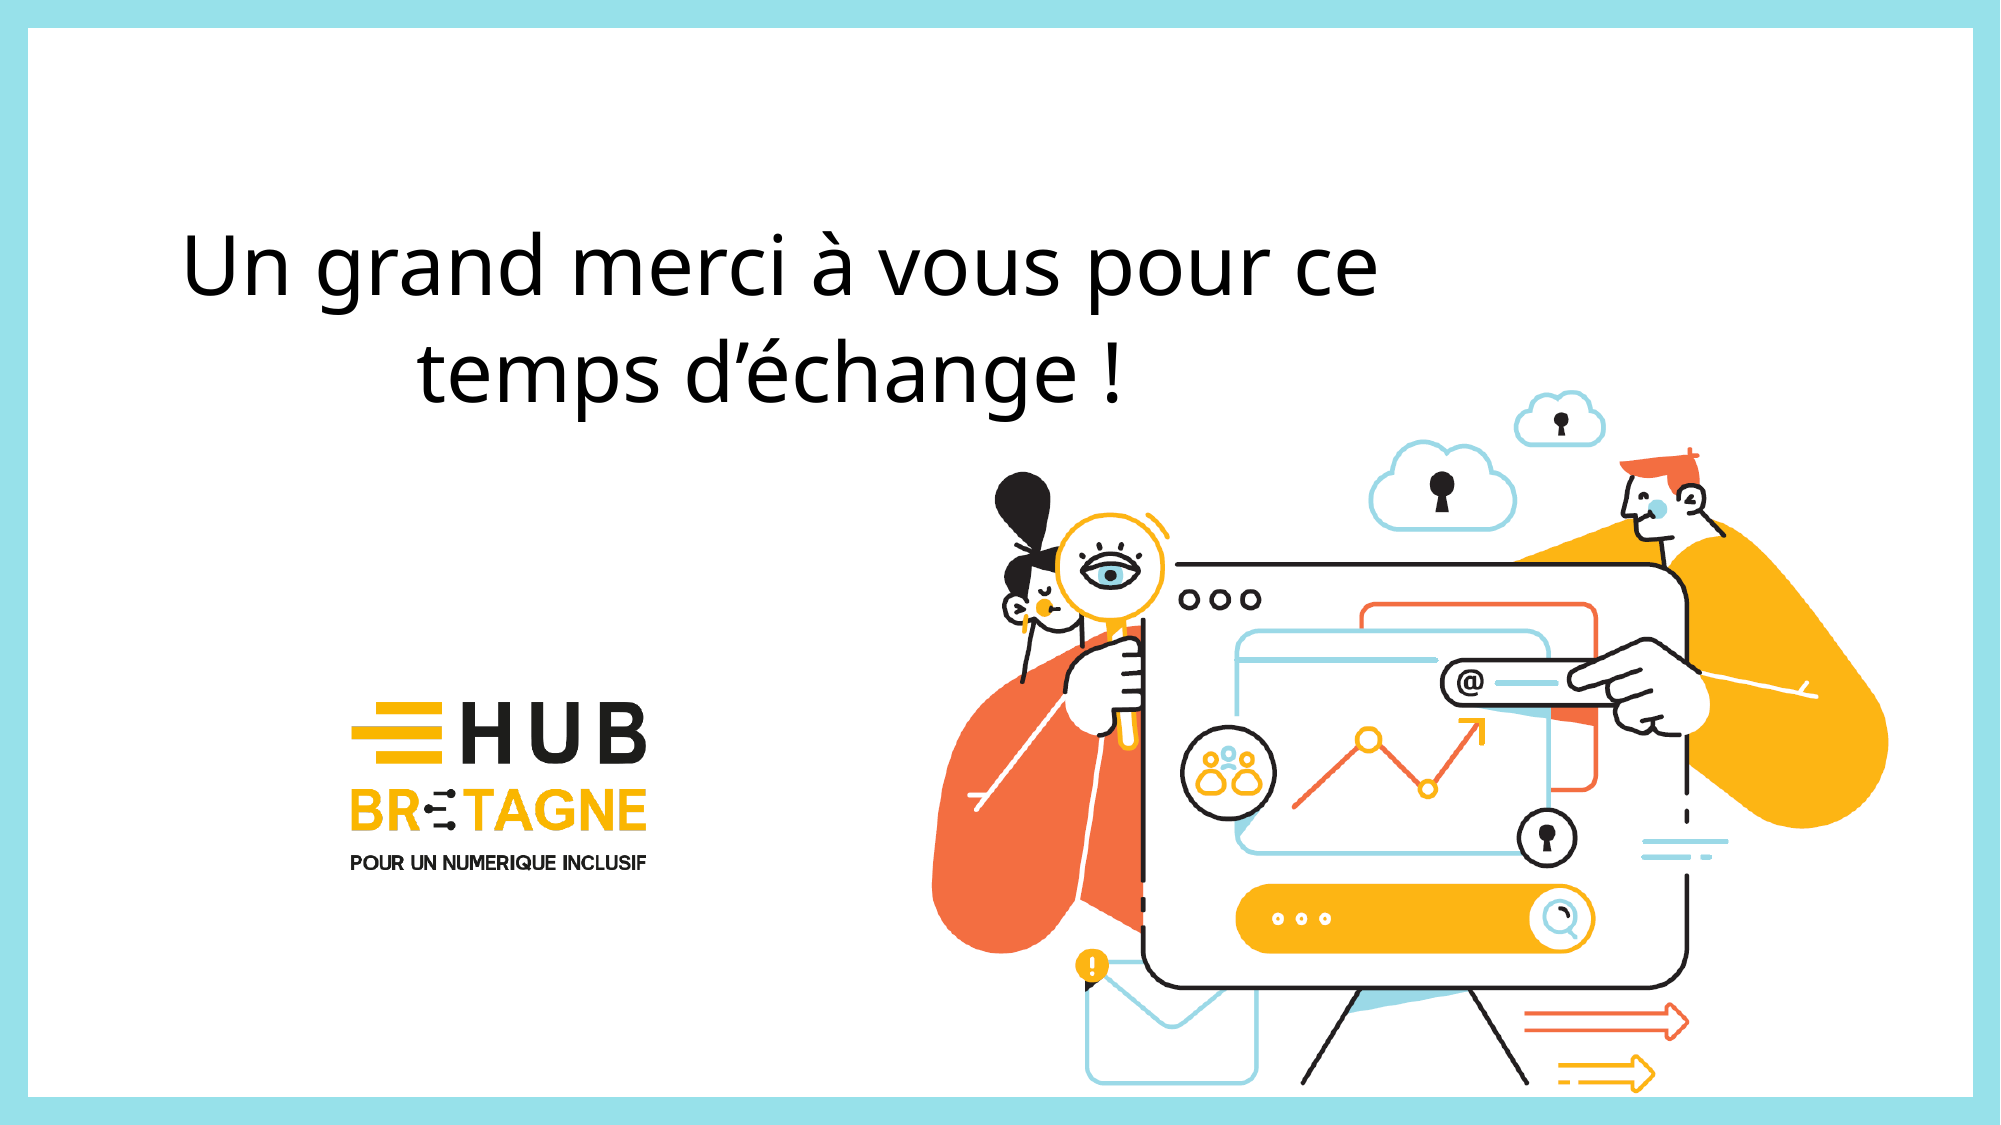

# Un grand merci à vous pour ce temps d’échange !